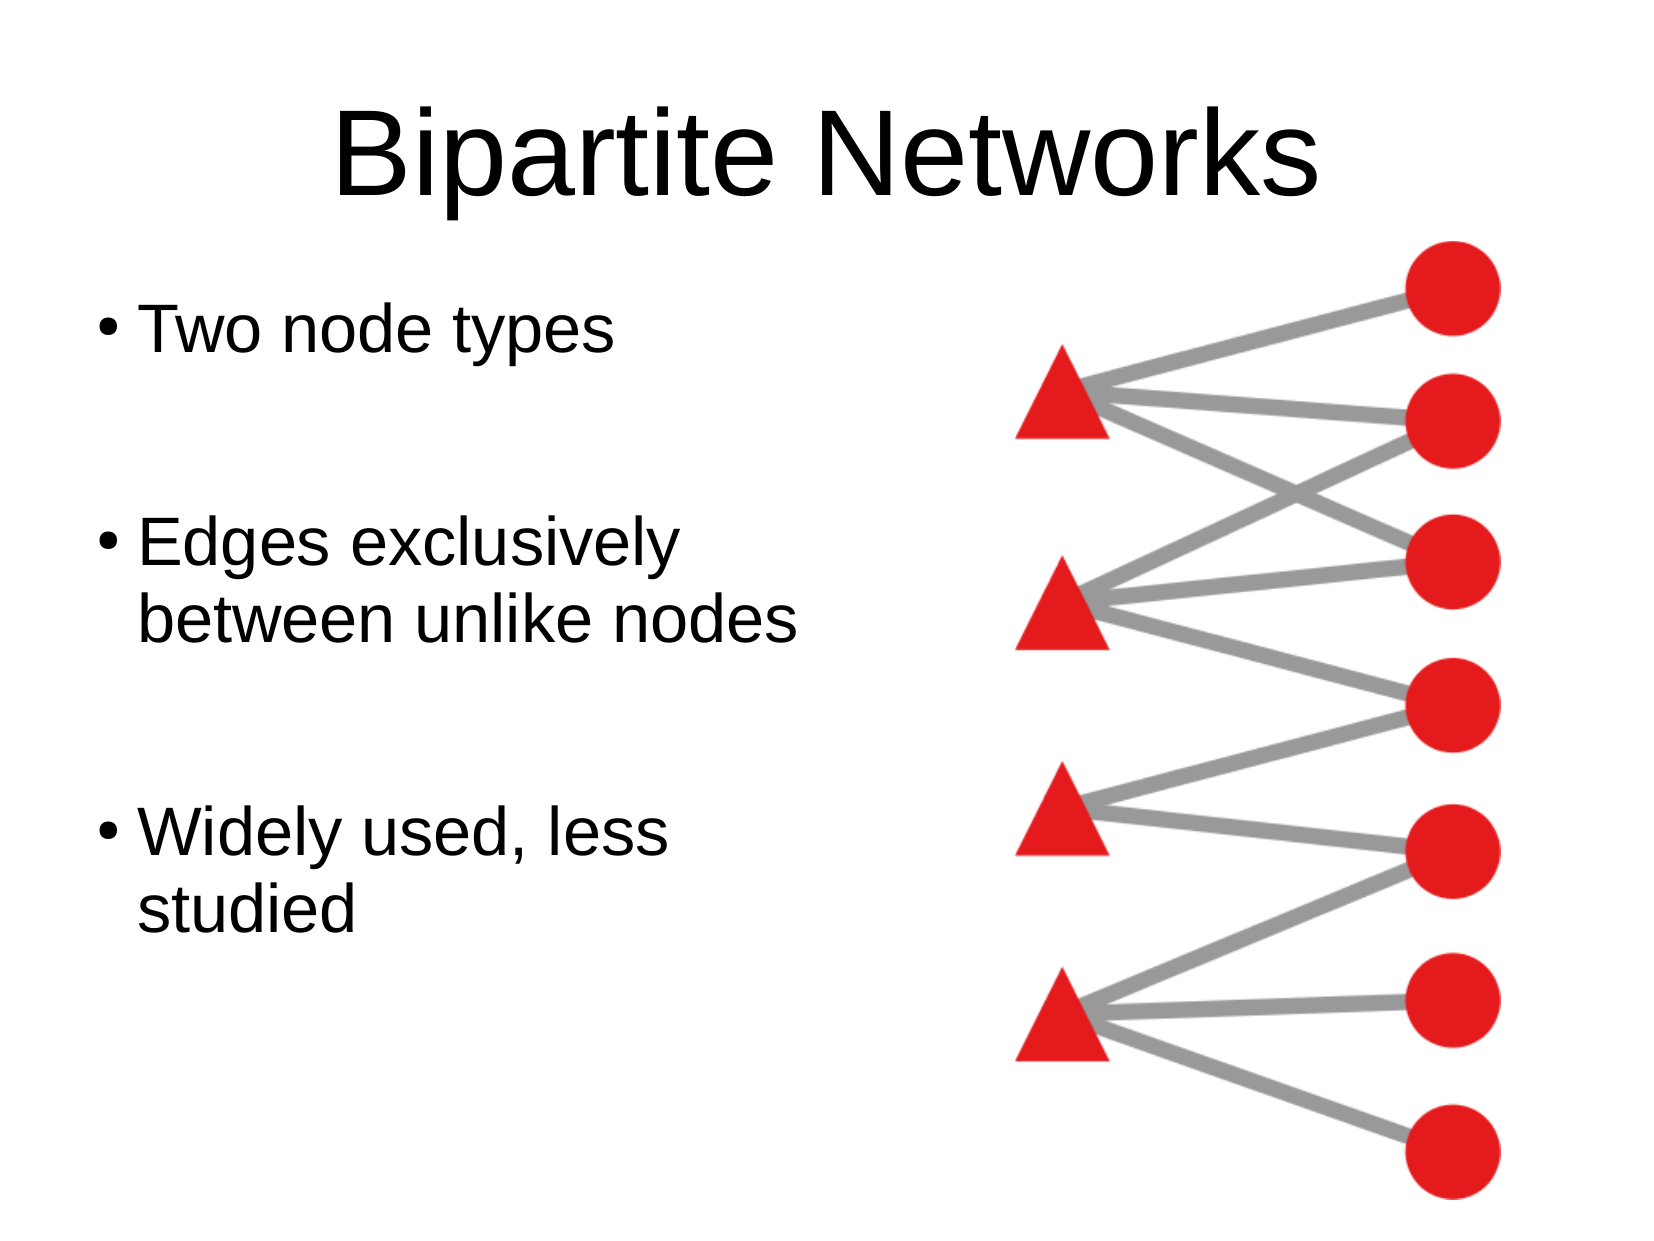

# Bipartite Networks
Two node types
Edges exclusively between unlike nodes
Widely used, less studied